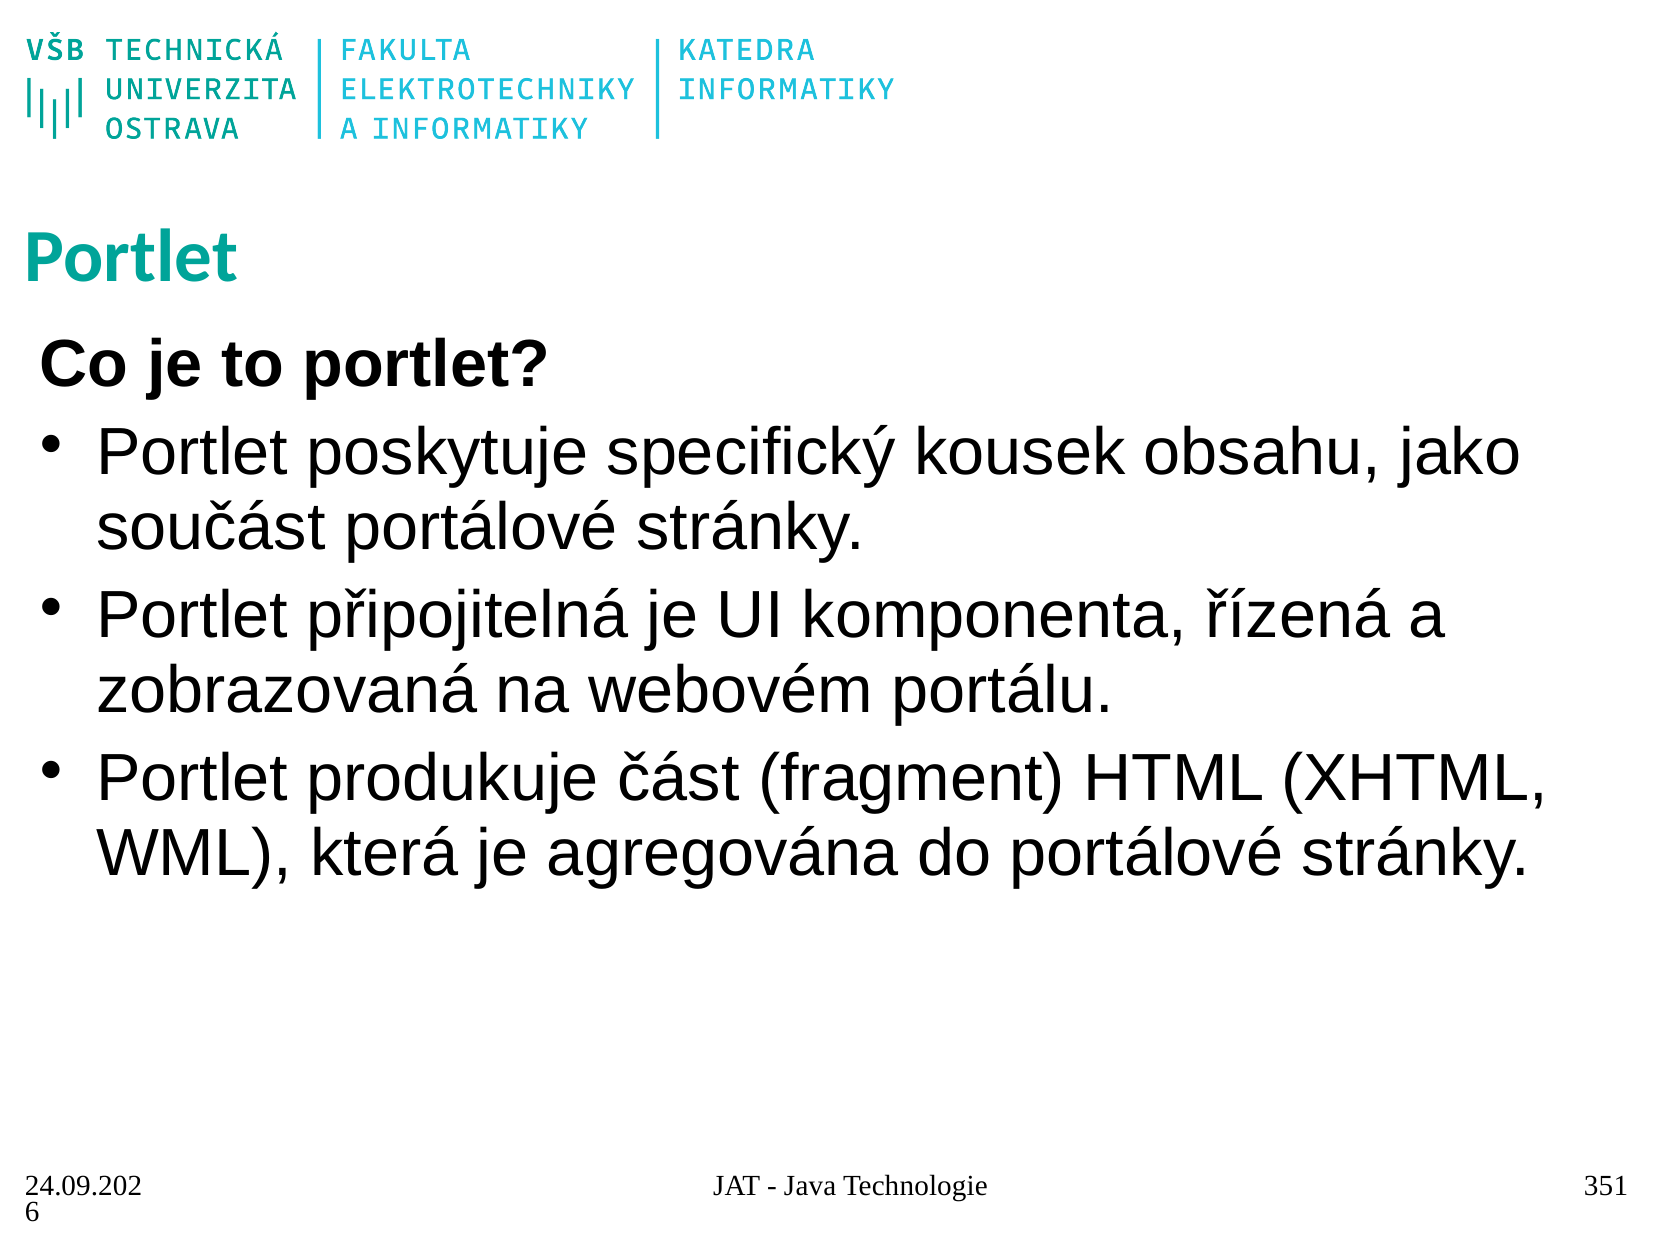

Portlet
# Co je to portlet?
Portlet poskytuje specifický kousek obsahu, jako součást portálové stránky.
Portlet připojitelná je UI komponenta, řízená a zobrazovaná na webovém portálu.
Portlet produkuje část (fragment) HTML (XHTML, WML), která je agregována do portálové stránky.
JAT - Java Technologie
351